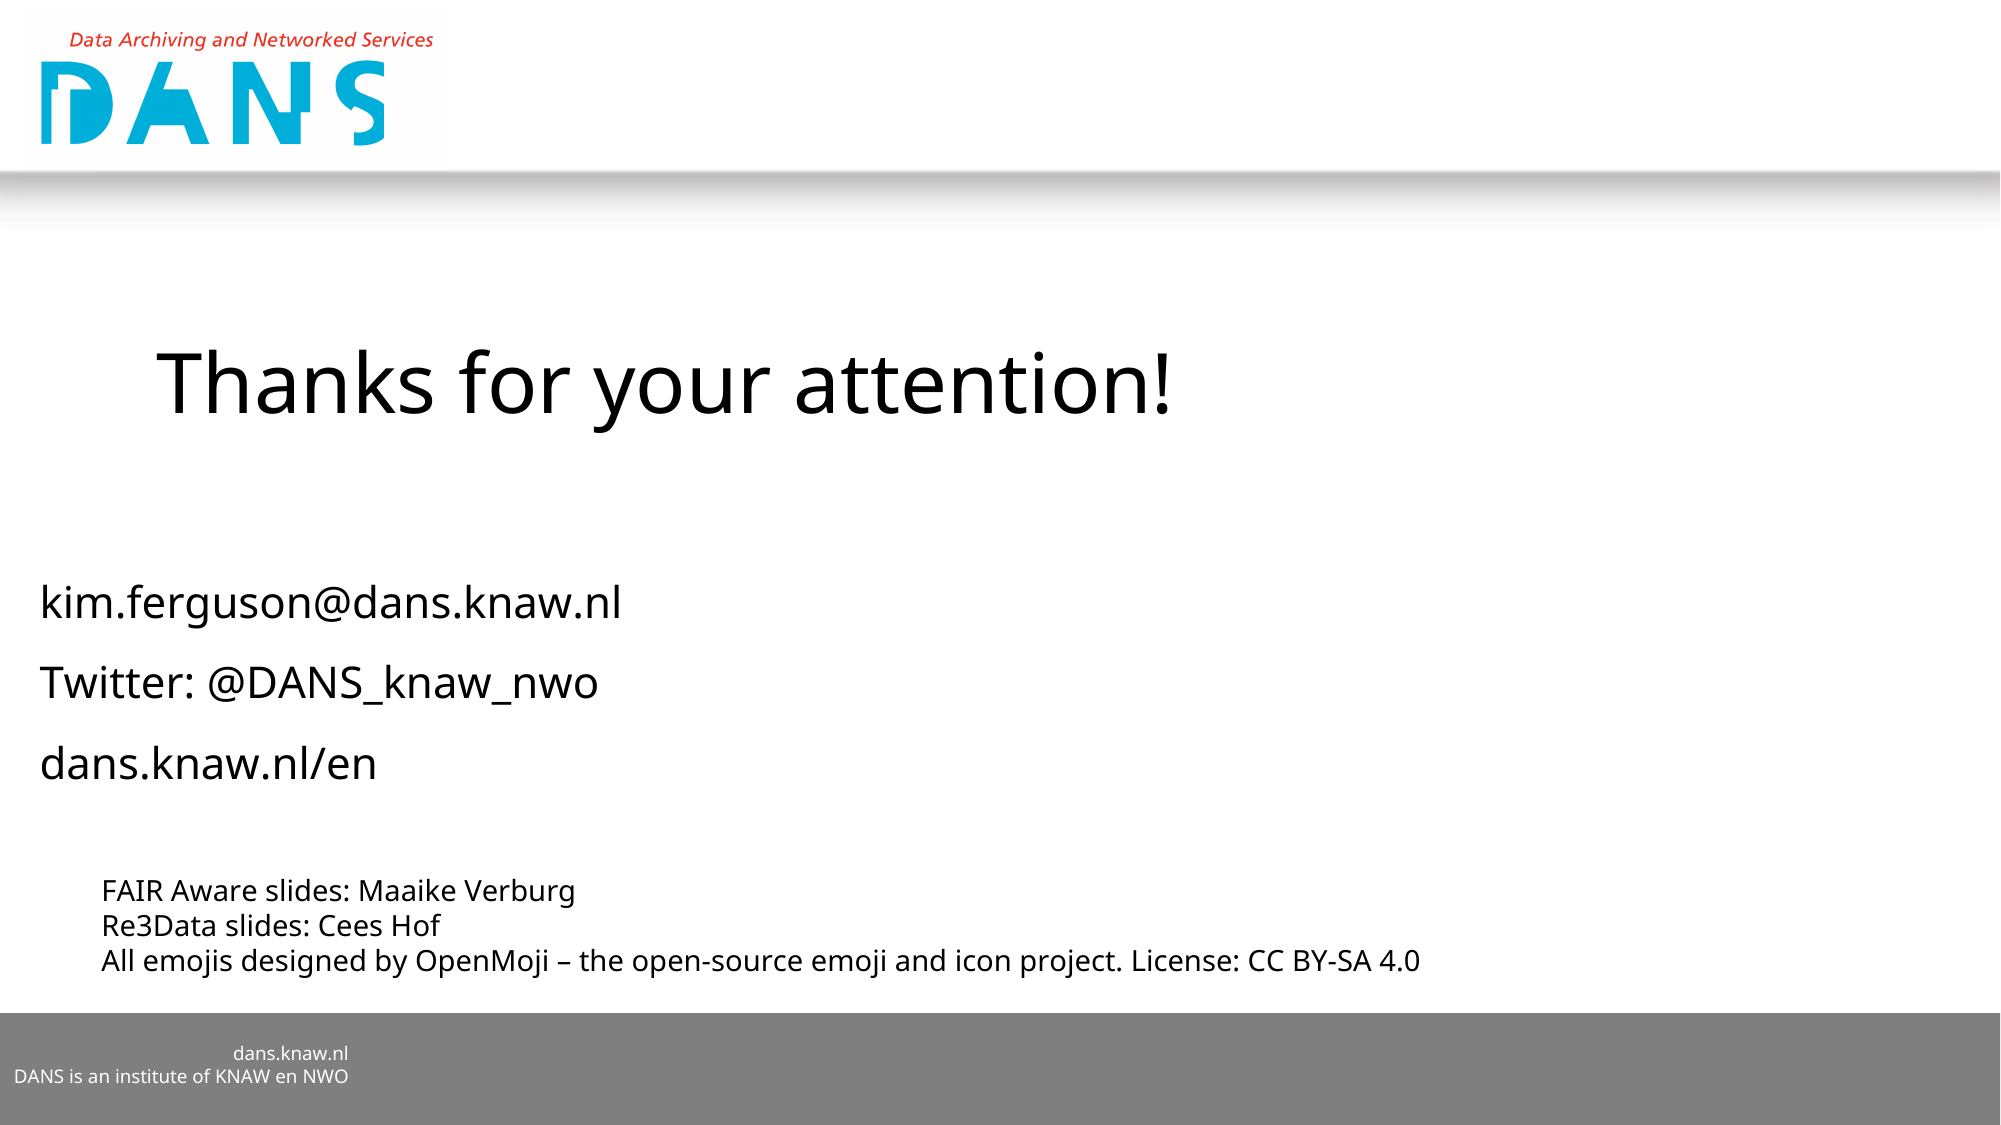

# Thanks for your attention!
kim.ferguson@dans.knaw.nl
Twitter: @DANS_knaw_nwo
dans.knaw.nl/en
FAIR Aware slides: Maaike Verburg
Re3Data slides: Cees Hof
All emojis designed by OpenMoji – the open-source emoji and icon project. License: CC BY-SA 4.0